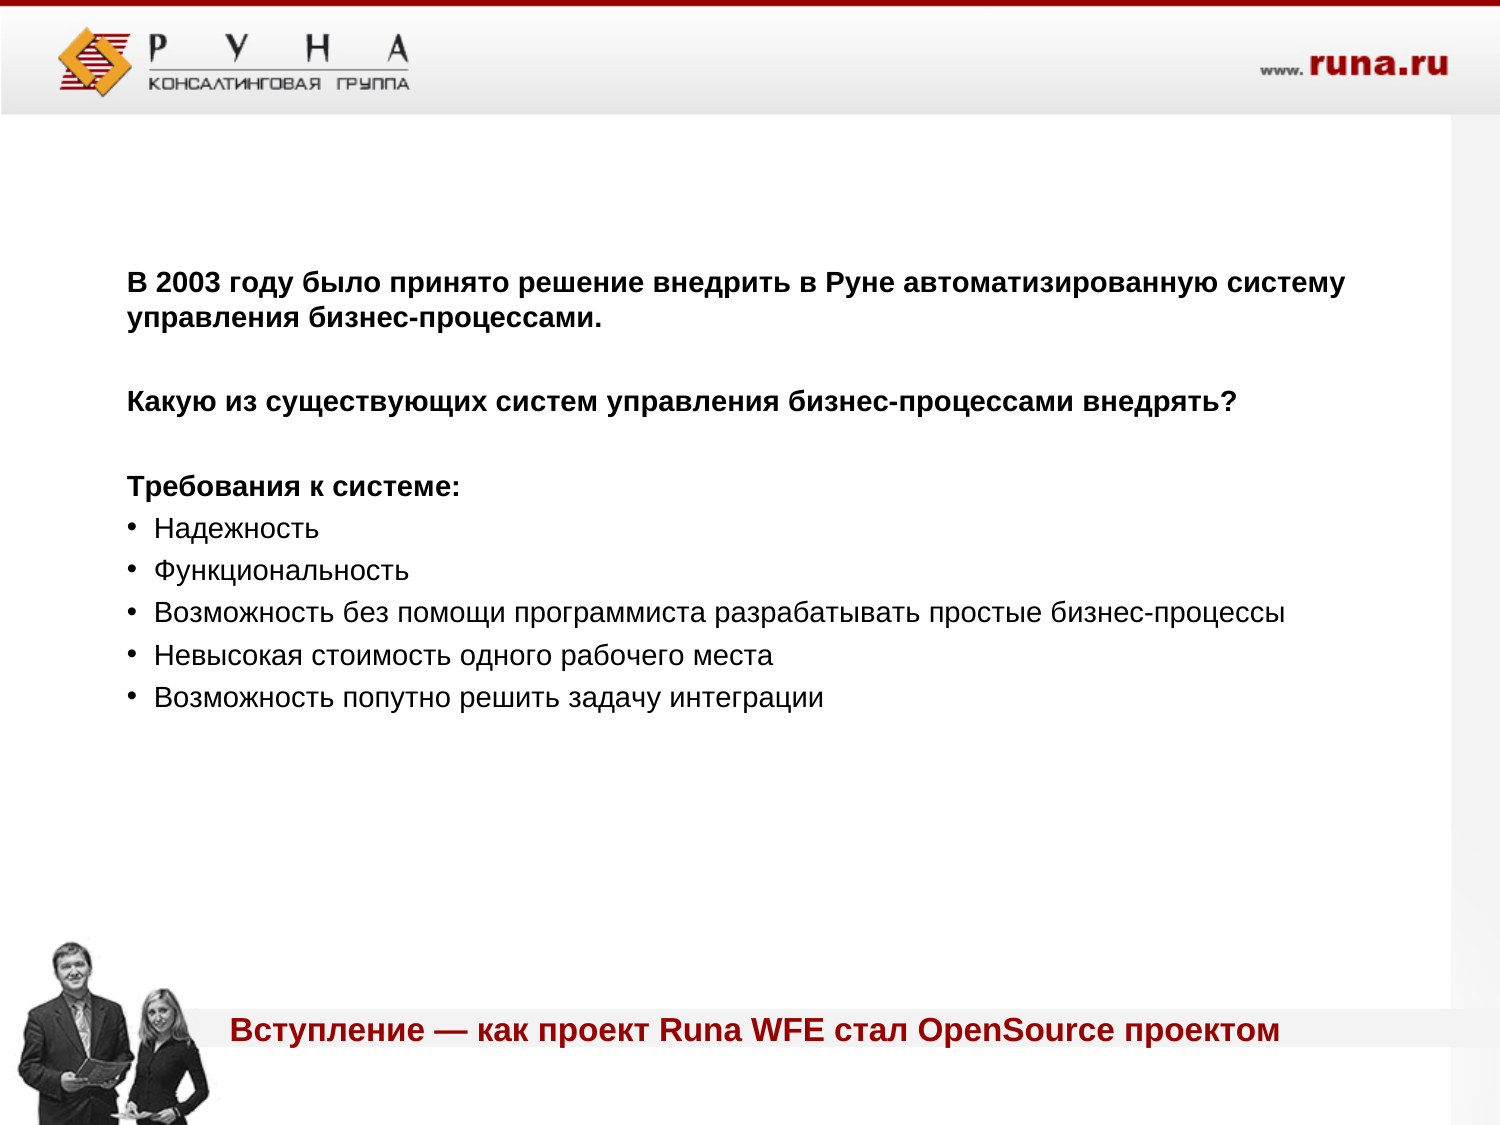

В 2003 году было принято решение внедрить в Руне автоматизированную систему управления бизнес-процессами.
Какую из существующих систем управления бизнес-процессами внедрять?
Требования к системе:
 Надежность
 Функциональность
 Возможность без помощи программиста разрабатывать простые бизнес-процессы
 Невысокая стоимость одного рабочего места
 Возможность попутно решить задачу интеграции
Вступление — как проект Runa WFE стал OpenSource проектом